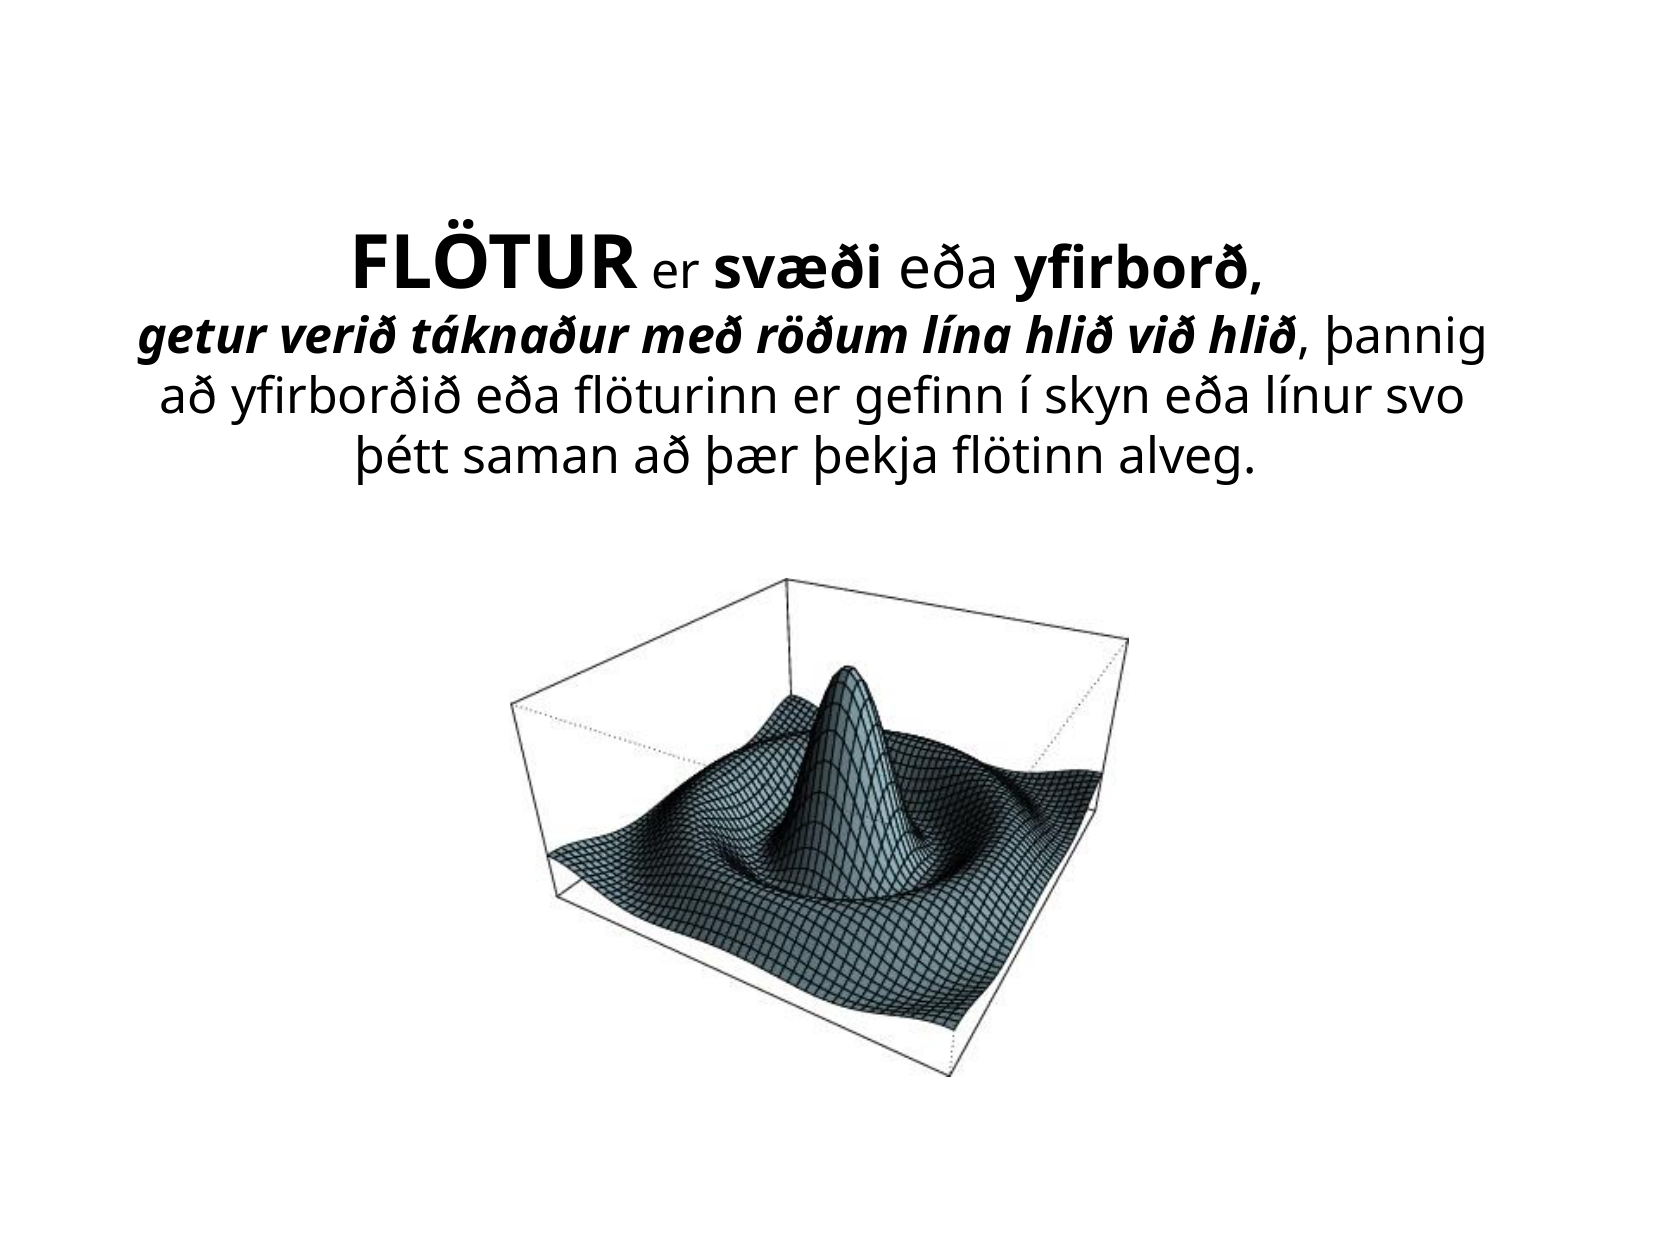

# FLÖTUR er svæði eða yfirborð, getur verið táknaður með röðum lína hlið við hlið, þannig að yfirborðið eða flöturinn er gefinn í skyn eða línur svo þétt saman að þær þekja flötinn alveg.